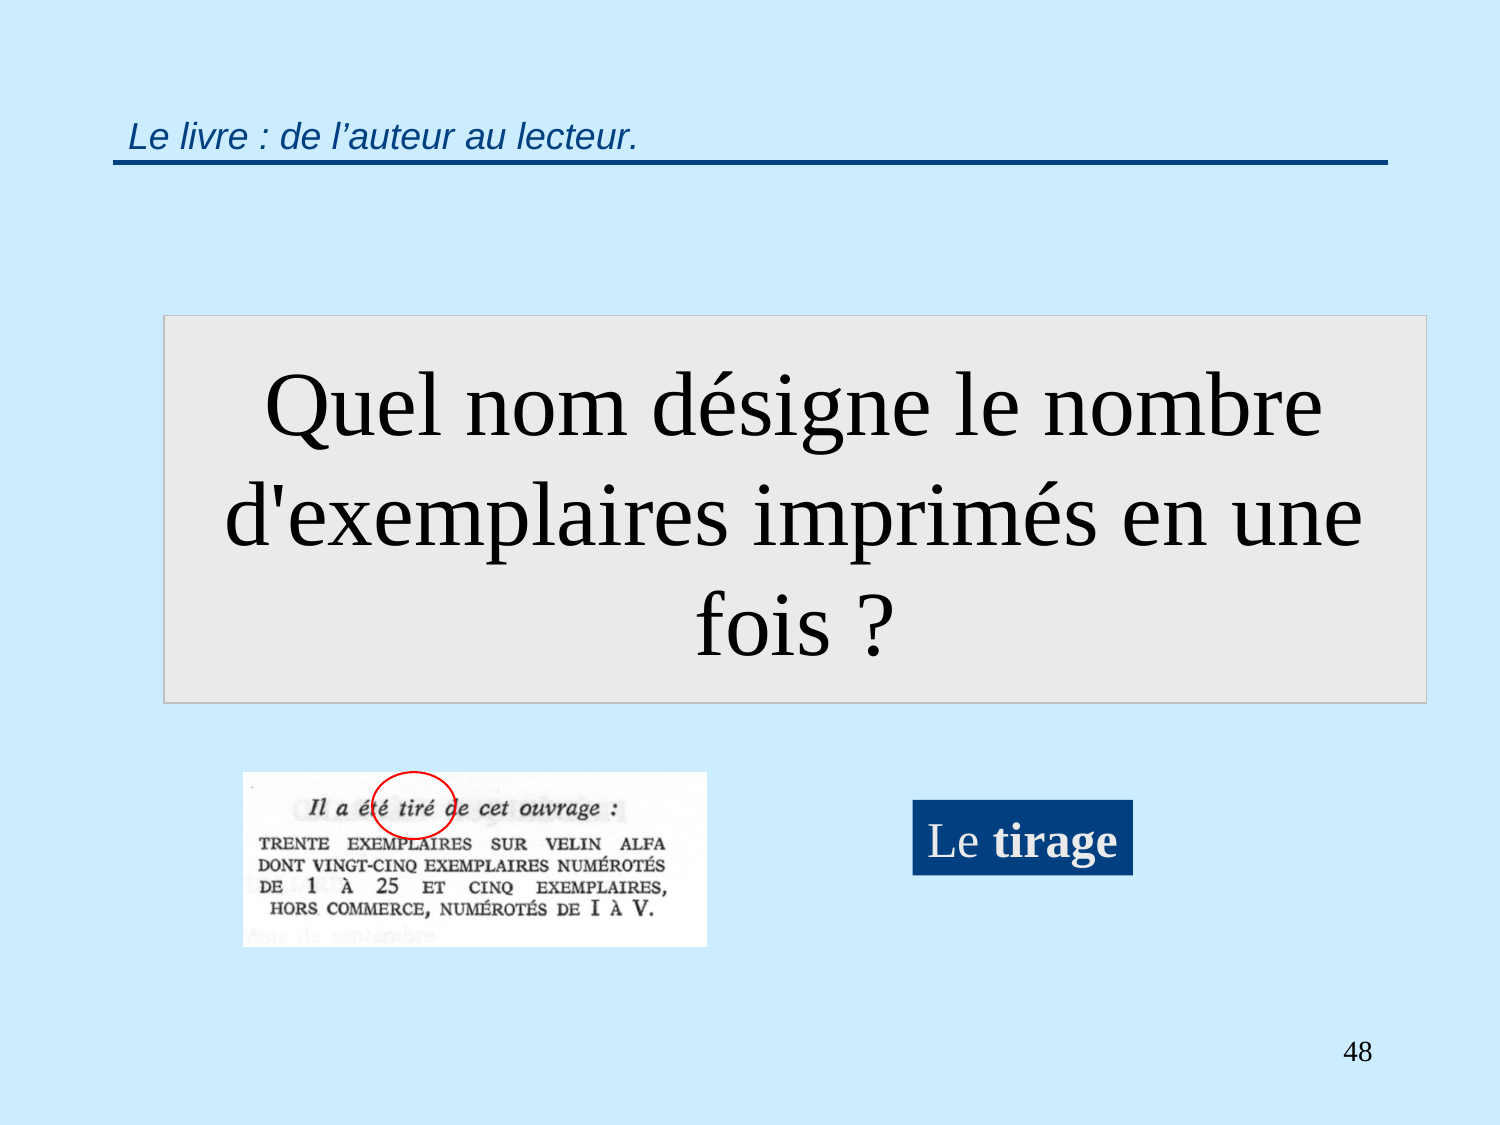

Le livre : de l’auteur au lecteur.
# Quel nom désigne le nombre d'exemplaires imprimés en une fois ?
Le tirage
48